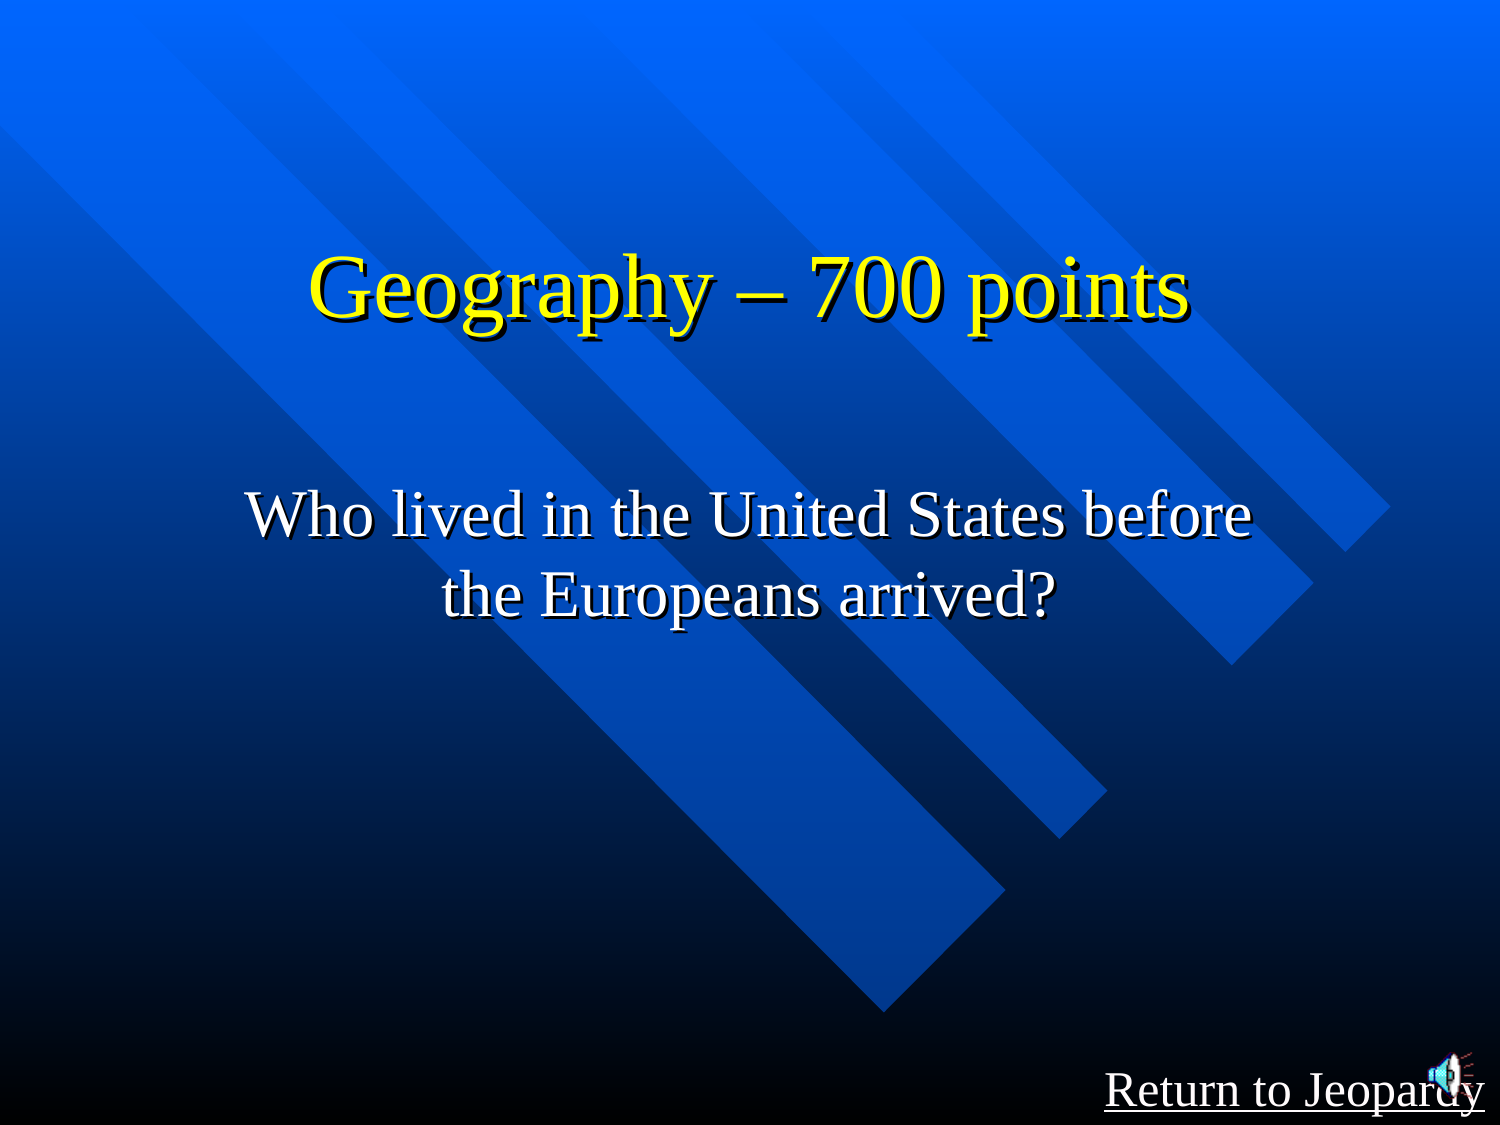

# Geography – 700 points
Who lived in the United States before the Europeans arrived?
Return to Jeopardy